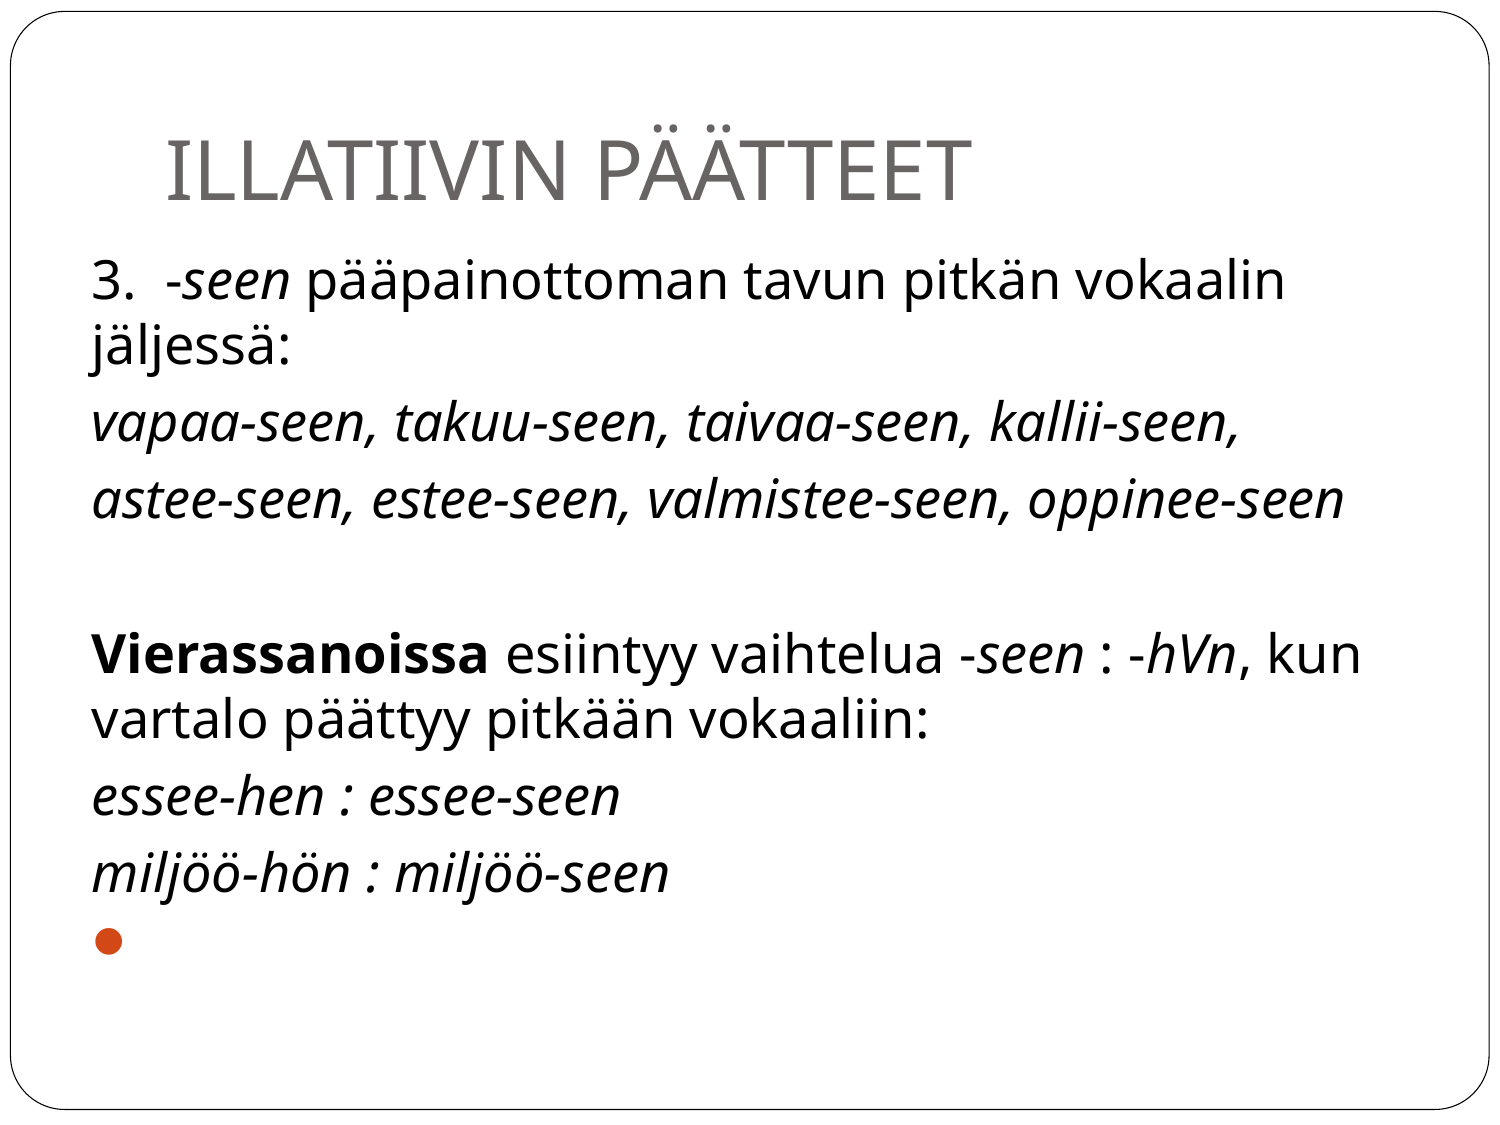

# ILLATIIVIN PÄÄTTEET
3. -seen pääpainottoman tavun pitkän vokaalin jäljessä:
vapaa-seen, takuu-seen, taivaa-seen, kallii-seen,
astee-seen, estee-seen, valmistee-seen, oppinee-seen
Vierassanoissa esiintyy vaihtelua -seen : -hVn, kun vartalo päättyy pitkään vokaaliin:
essee-hen : essee-seen
miljöö-hön : miljöö-seen